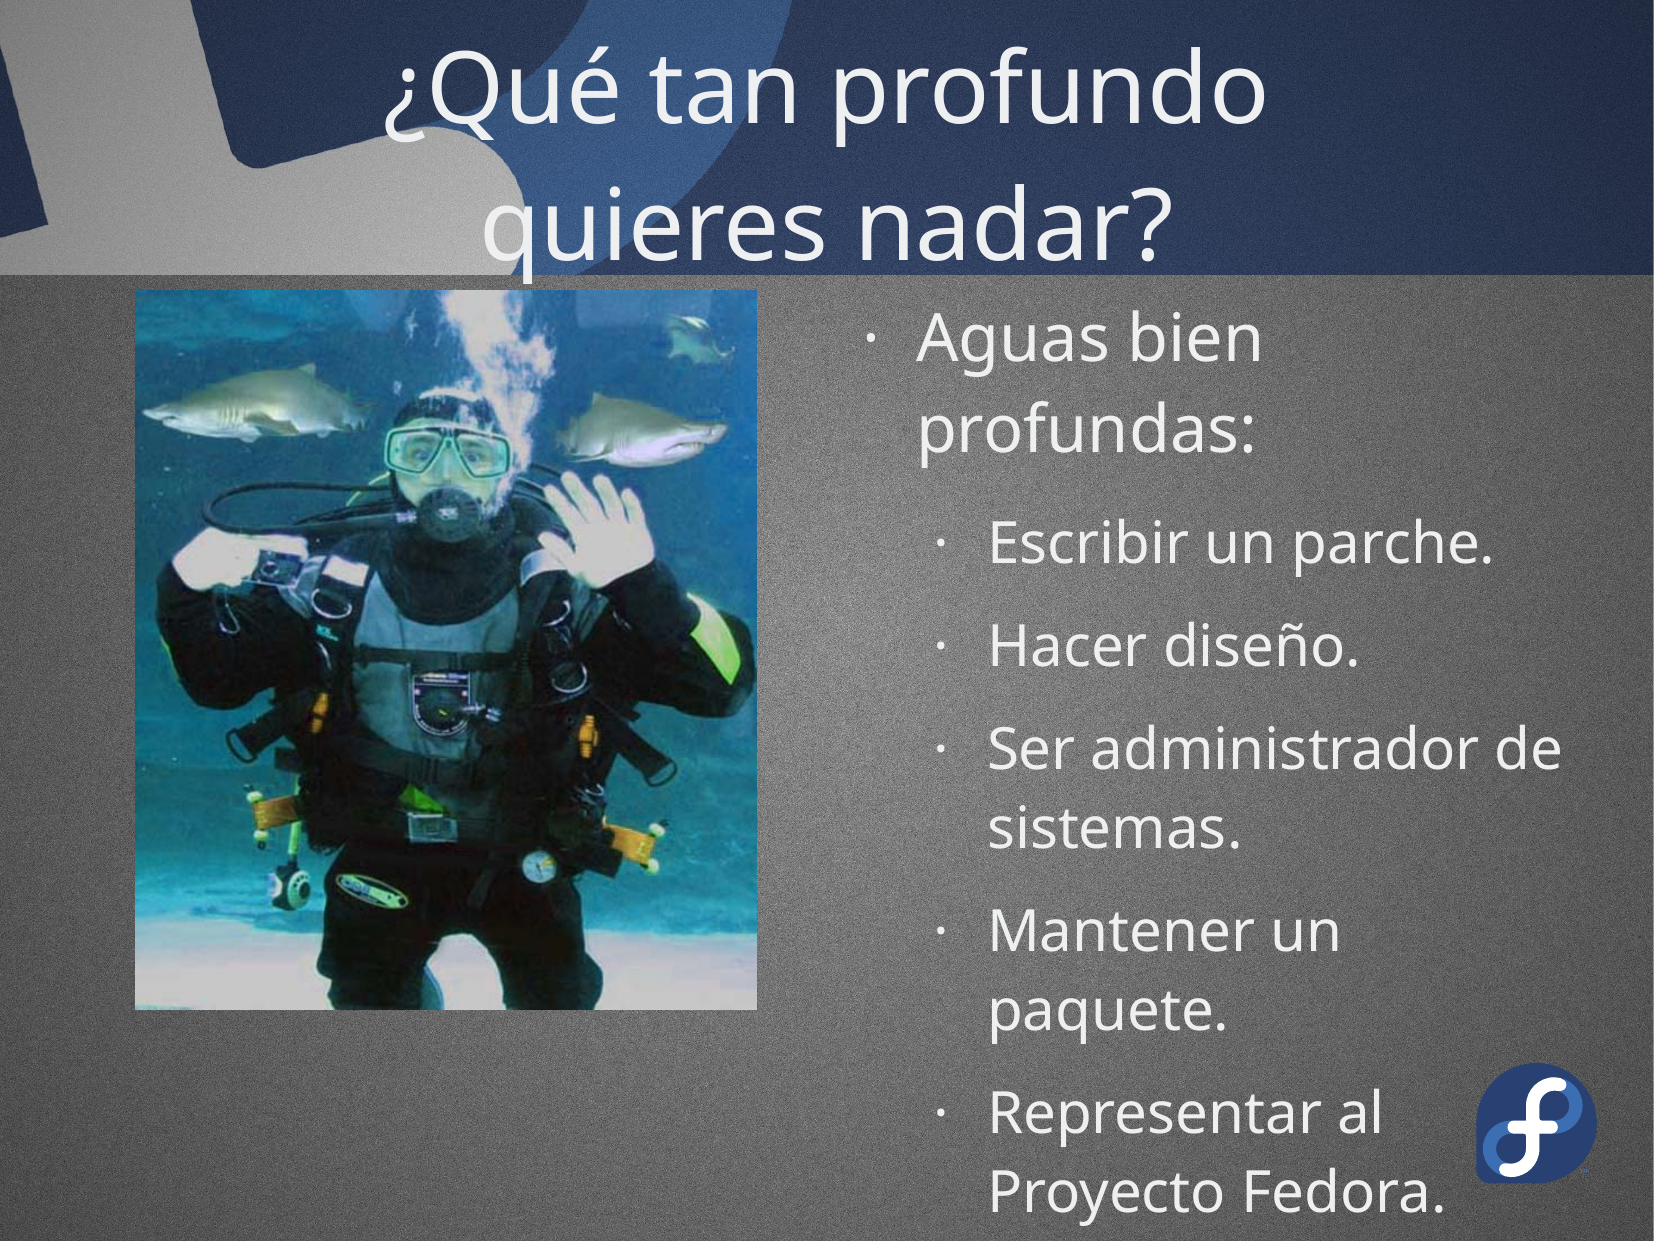

# ¿Qué tan profundo quieres nadar?
Aguas bien profundas:
Escribir un parche.
Hacer diseño.
Ser administrador de sistemas.
Mantener un paquete.
Representar al Proyecto Fedora.